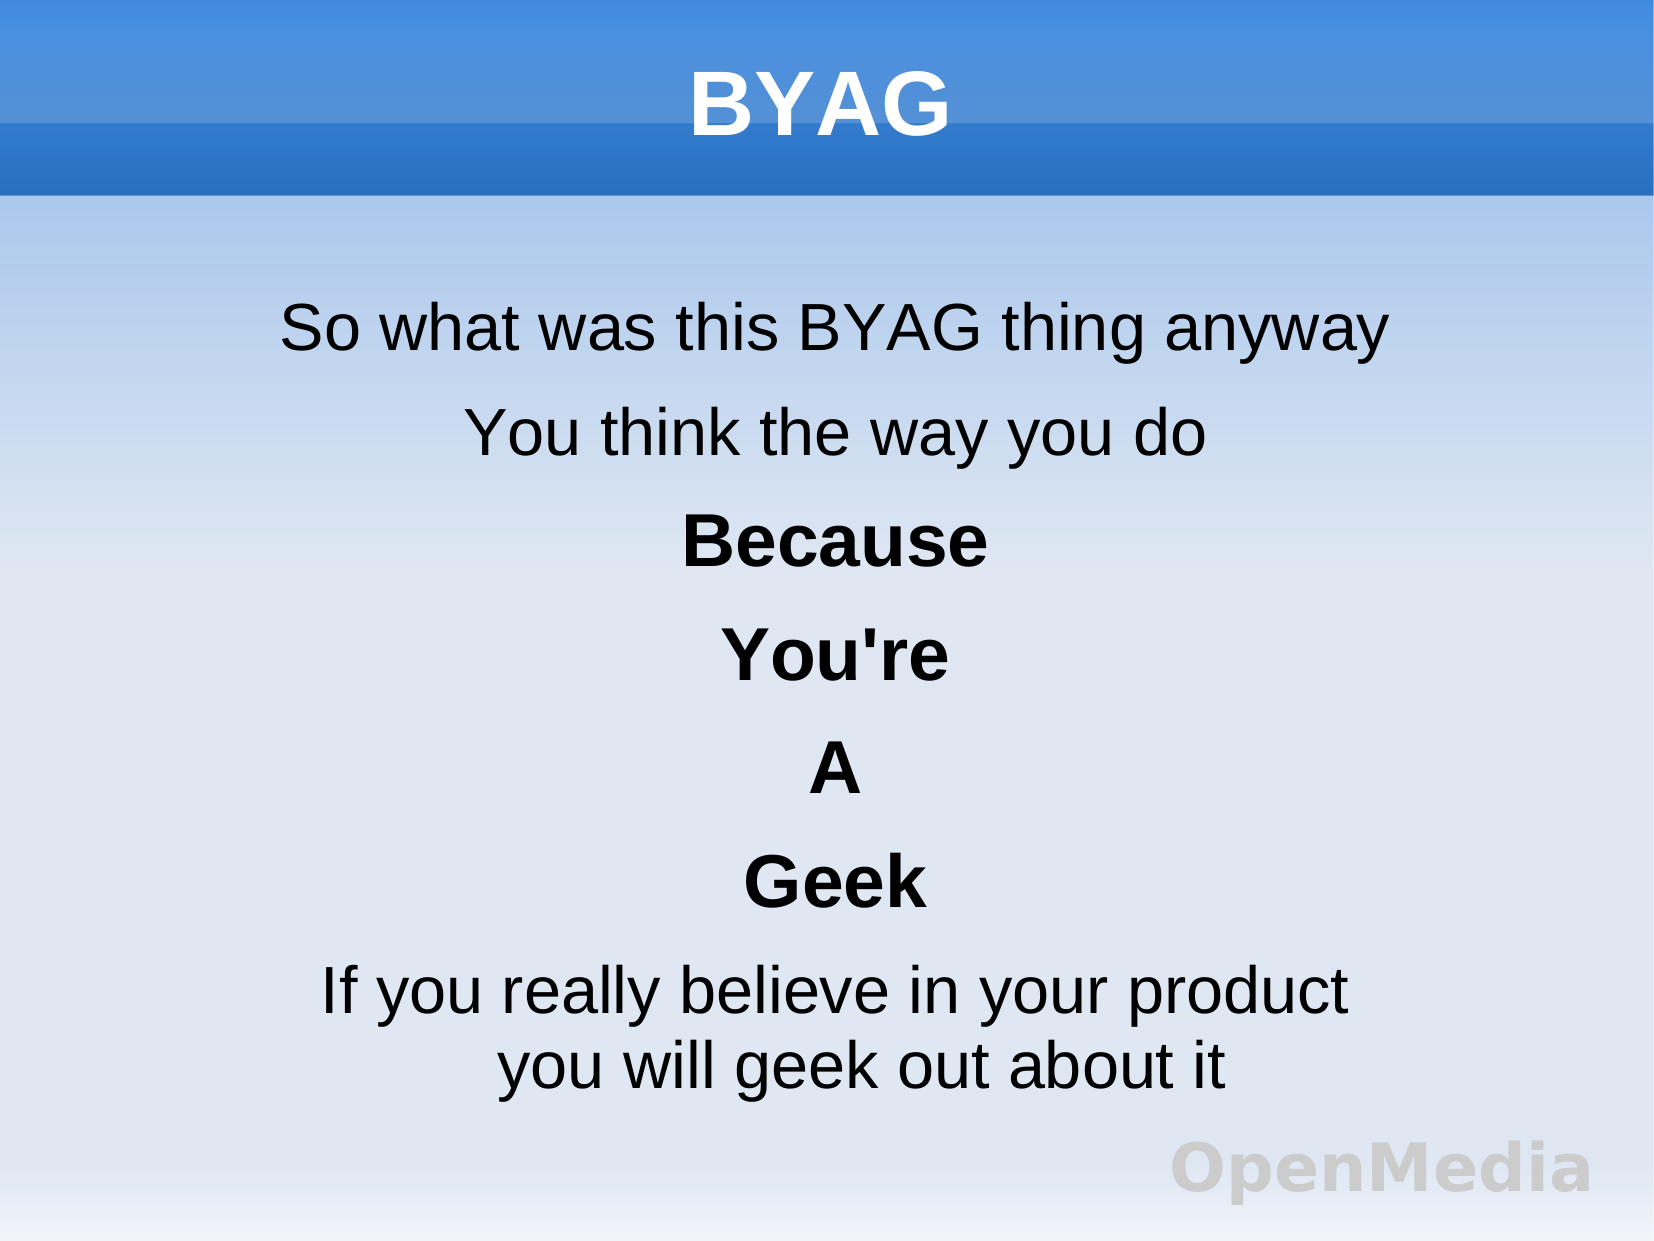

# BYAG
So what was this BYAG thing anyway
You think the way you do
Because
You're
A
Geek
If you really believe in your product
you will geek out about it
33